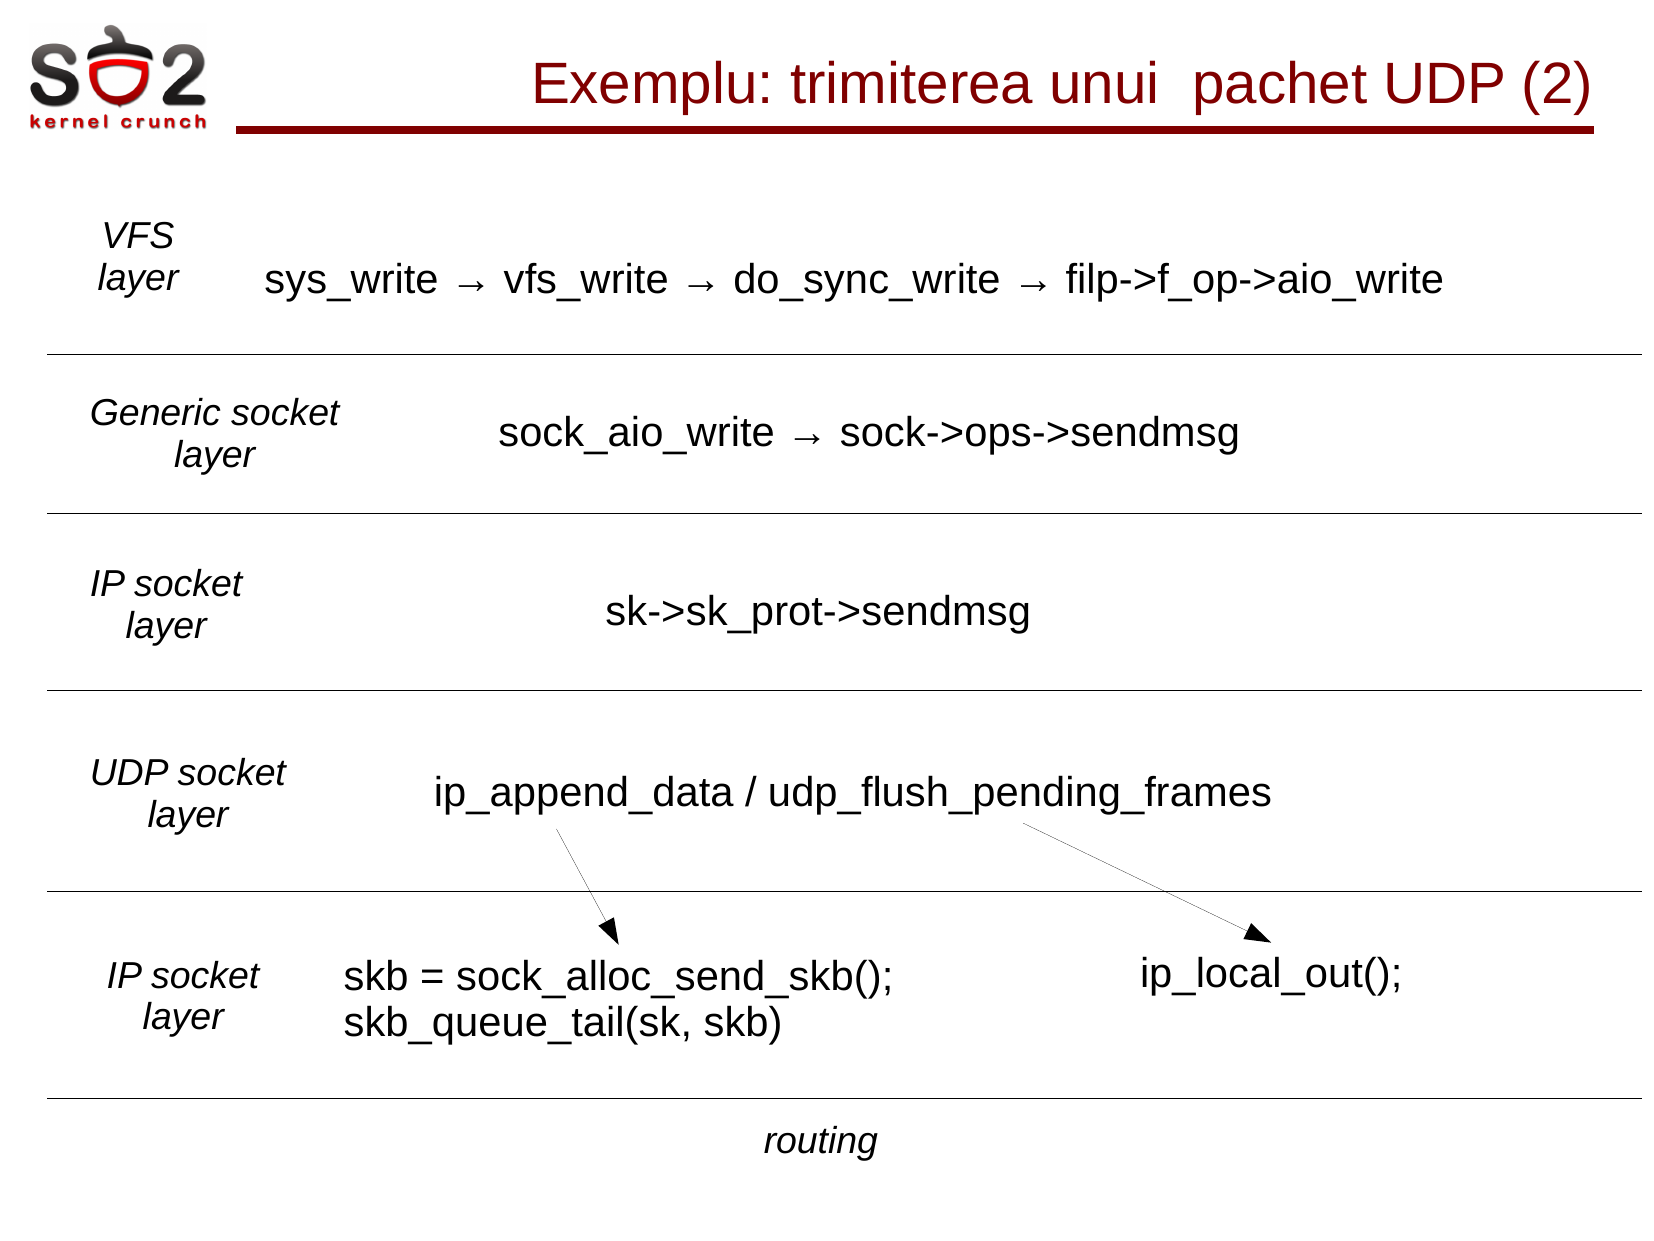

# Exemplu: trimiterea unui pachet UDP (2)
VFS
layer
sys_write → vfs_write → do_sync_write → filp->f_op->aio_write
Generic socket
layer
sock_aio_write → sock->ops->sendmsg
IP socket
layer
sk->sk_prot->sendmsg
UDP socket
layer
ip_append_data / udp_flush_pending_frames
ip_local_out();
skb = sock_alloc_send_skb();
skb_queue_tail(sk, skb)
IP socket
layer
routing